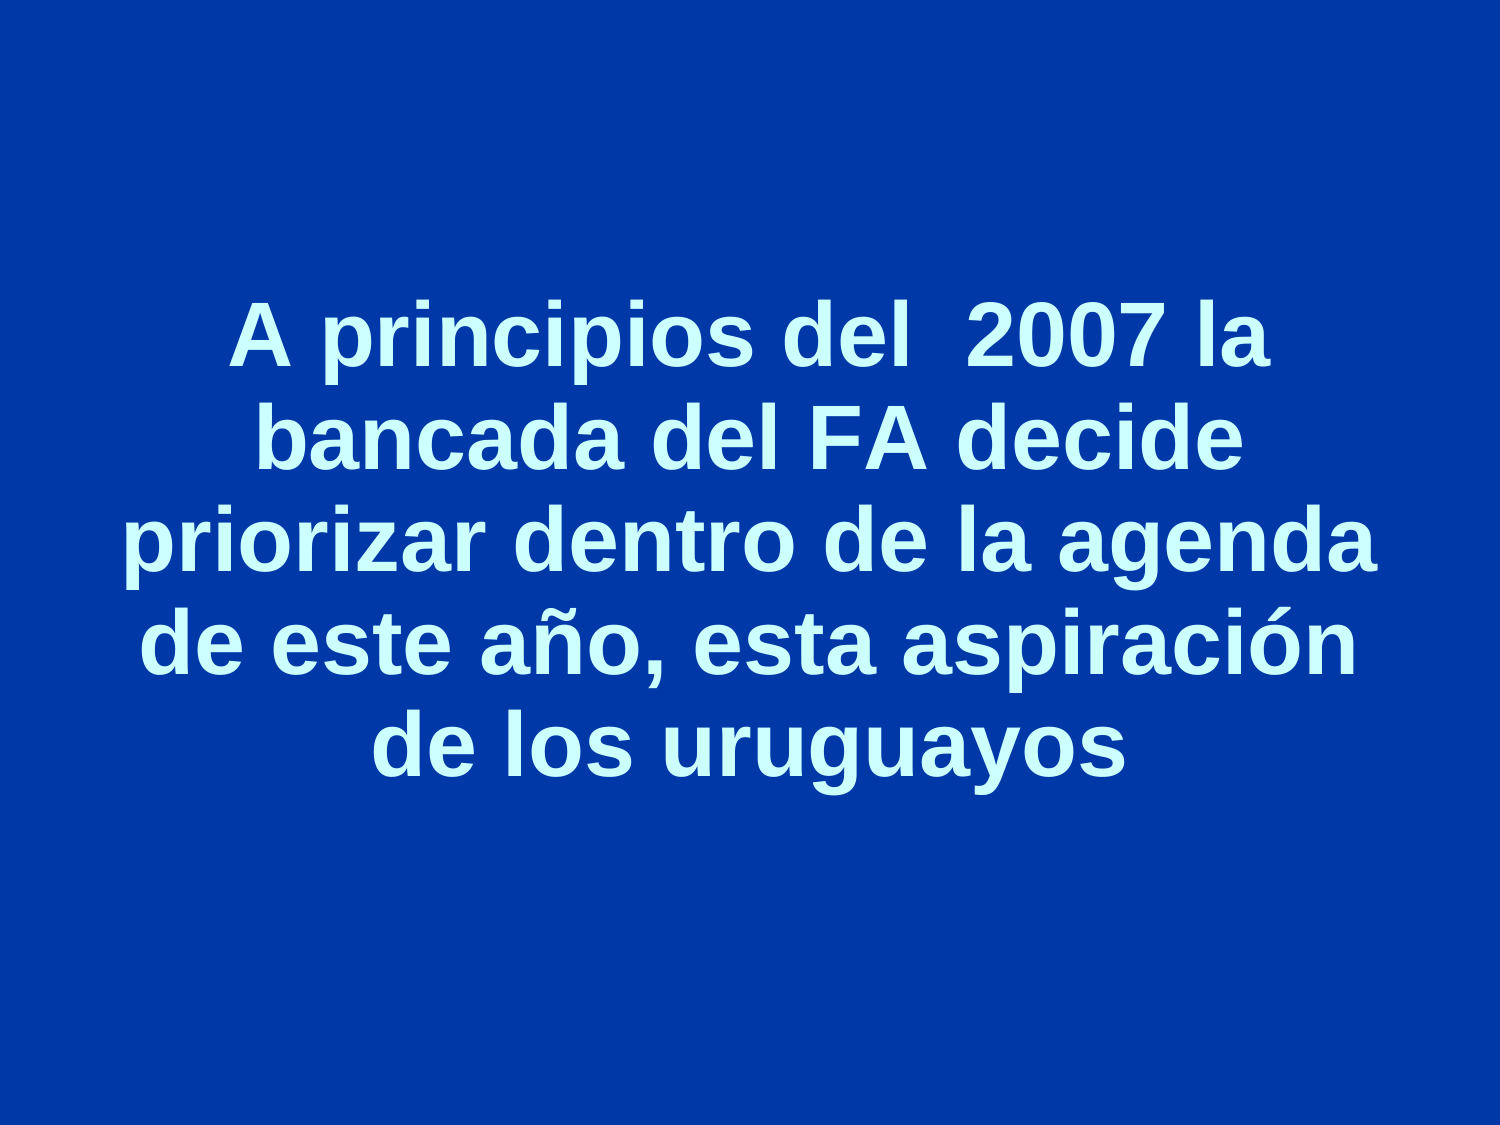

# A principios del 2007 la bancada del FA decide priorizar dentro de la agenda de este año, esta aspiración de los uruguayos